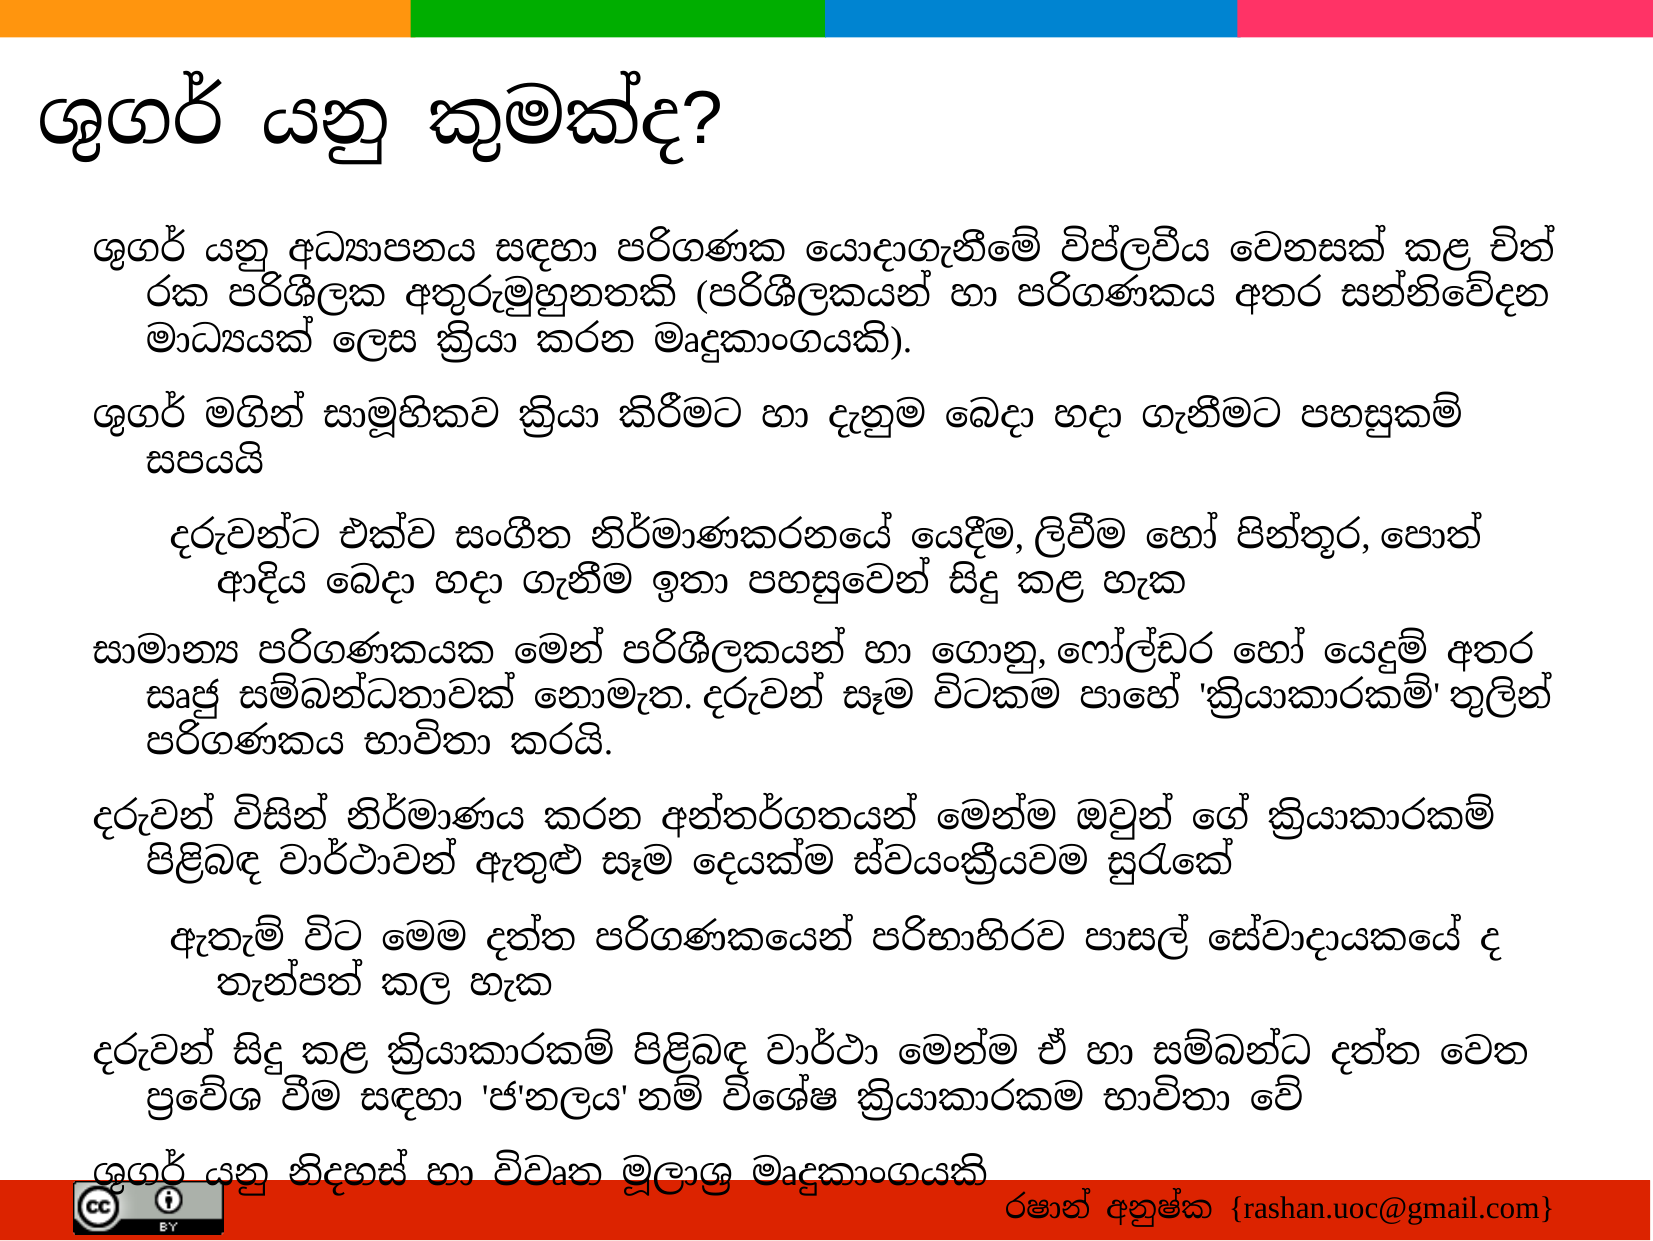

# ශුගර් යනු කුමක්ද?
ශුගර් යනු අධ්‍යාපනය සඳහා පරිගණක යොදාගැනීමේ විප්ලවීය වෙනසක් කළ චිත්‍රක පරිශීලක අතුරුමුහුනතකි (පරිශීලකයන් හා පරිගණකය අතර සන්නිවේදන මාධ්‍යයක් ලෙස ක්‍රියා කරන මෘදුකාංගයකි).
ශුගර් මගින් සාමූහිකව ක්‍රියා කිරීමට හා දැනුම බෙදා හදා ගැනීමට පහසුකම් සපයයි
දරුවන්ට එක්ව සංගීත නිර්මාණකරනයේ යෙදීම, ලිවීම හෝ පින්තූර, පොත් ආදිය බෙදා හදා ගැනීම ඉතා පහසුවෙන් සිදු කළ හැක
සාමාන්‍ය පරිගණකයක මෙන් පරිශීලකයන් හා ගොනු, ෆෝල්ඩර හෝ යෙදුම් අතර සෘජු සම්බන්ධතාවක් නොමැත. දරුවන් සෑම විටකම පාහේ 'ක්‍රියාකාරකම්' තුලින් පරිගණකය භාවිතා කරයි.
දරුවන් විසින් නිර්මාණය කරන අන්තර්ගතයන් මෙන්ම ඔවුන් ගේ ක්‍රියාකාරකම් පිළිබඳ වාර්ථාවන් ඇතුළු සෑම දෙයක්ම ස්වයංක්‍රීයවම සුරැකේ
ඇතැම් විට මෙම දත්ත පරිගණකයෙන් පරිභාහිරව පාසල් සේවාදායකයේ ද තැන්පත් කල හැක
දරුවන් සිදු කළ ක්‍රියාකාරකම් පිළිබඳ වාර්ථා මෙන්ම ඒ හා සම්බන්ධ දත්ත වෙත ප්‍රවේශ වීම සඳහා 'ජ'නලය' නම් විශේෂ ක්‍රියාකාරකම භාවිතා වේ
ශුගර් යනු නිදහස් හා විවෘත මූලාශ්‍ර මෘදුකාංගයකි